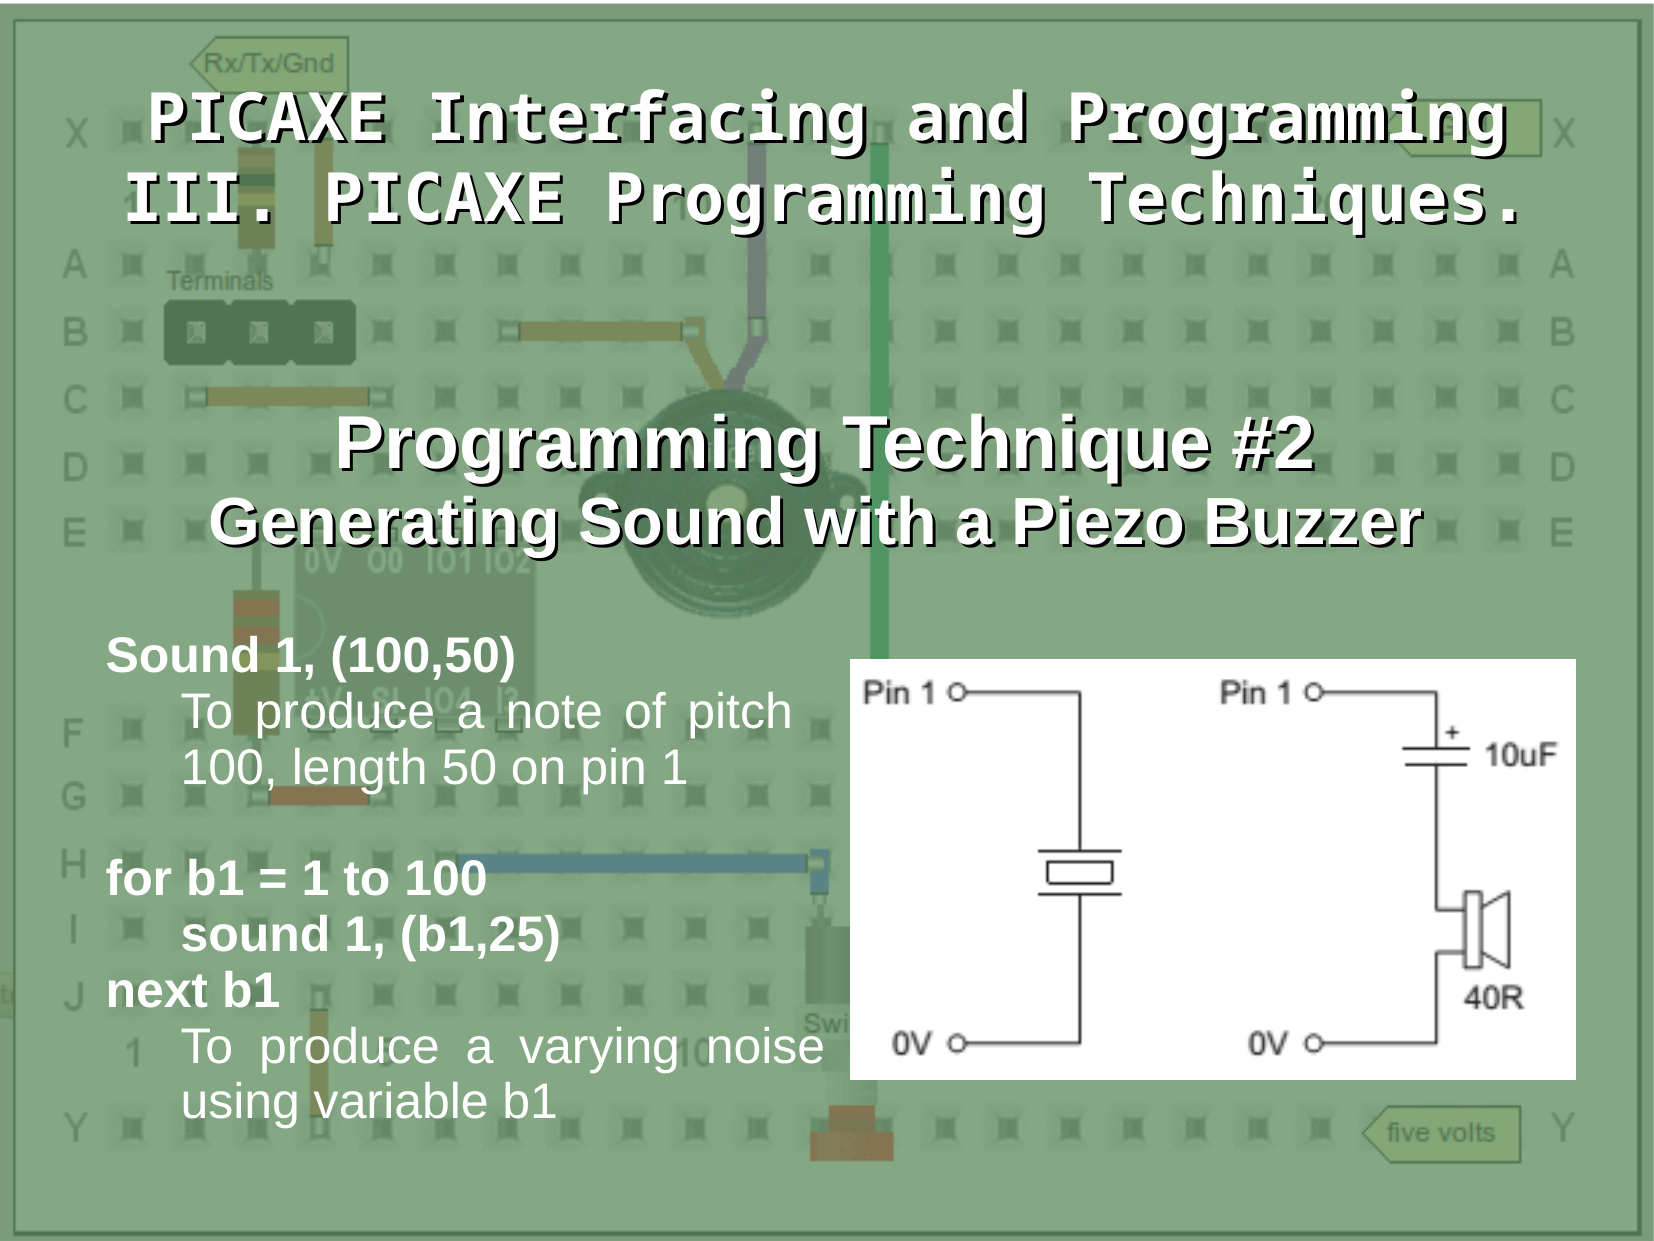

# PICAXE Interfacing and Programming III. PICAXE Programming Techniques.
 Programming Technique #2
Generating Sound with a Piezo Buzzer
Sound 1, (100,50)
	To produce a note of pitch 		100, length 50 on pin 1
for b1 = 1 to 100
	sound 1, (b1,25)
next b1
	To produce a varying noise 	using variable b1